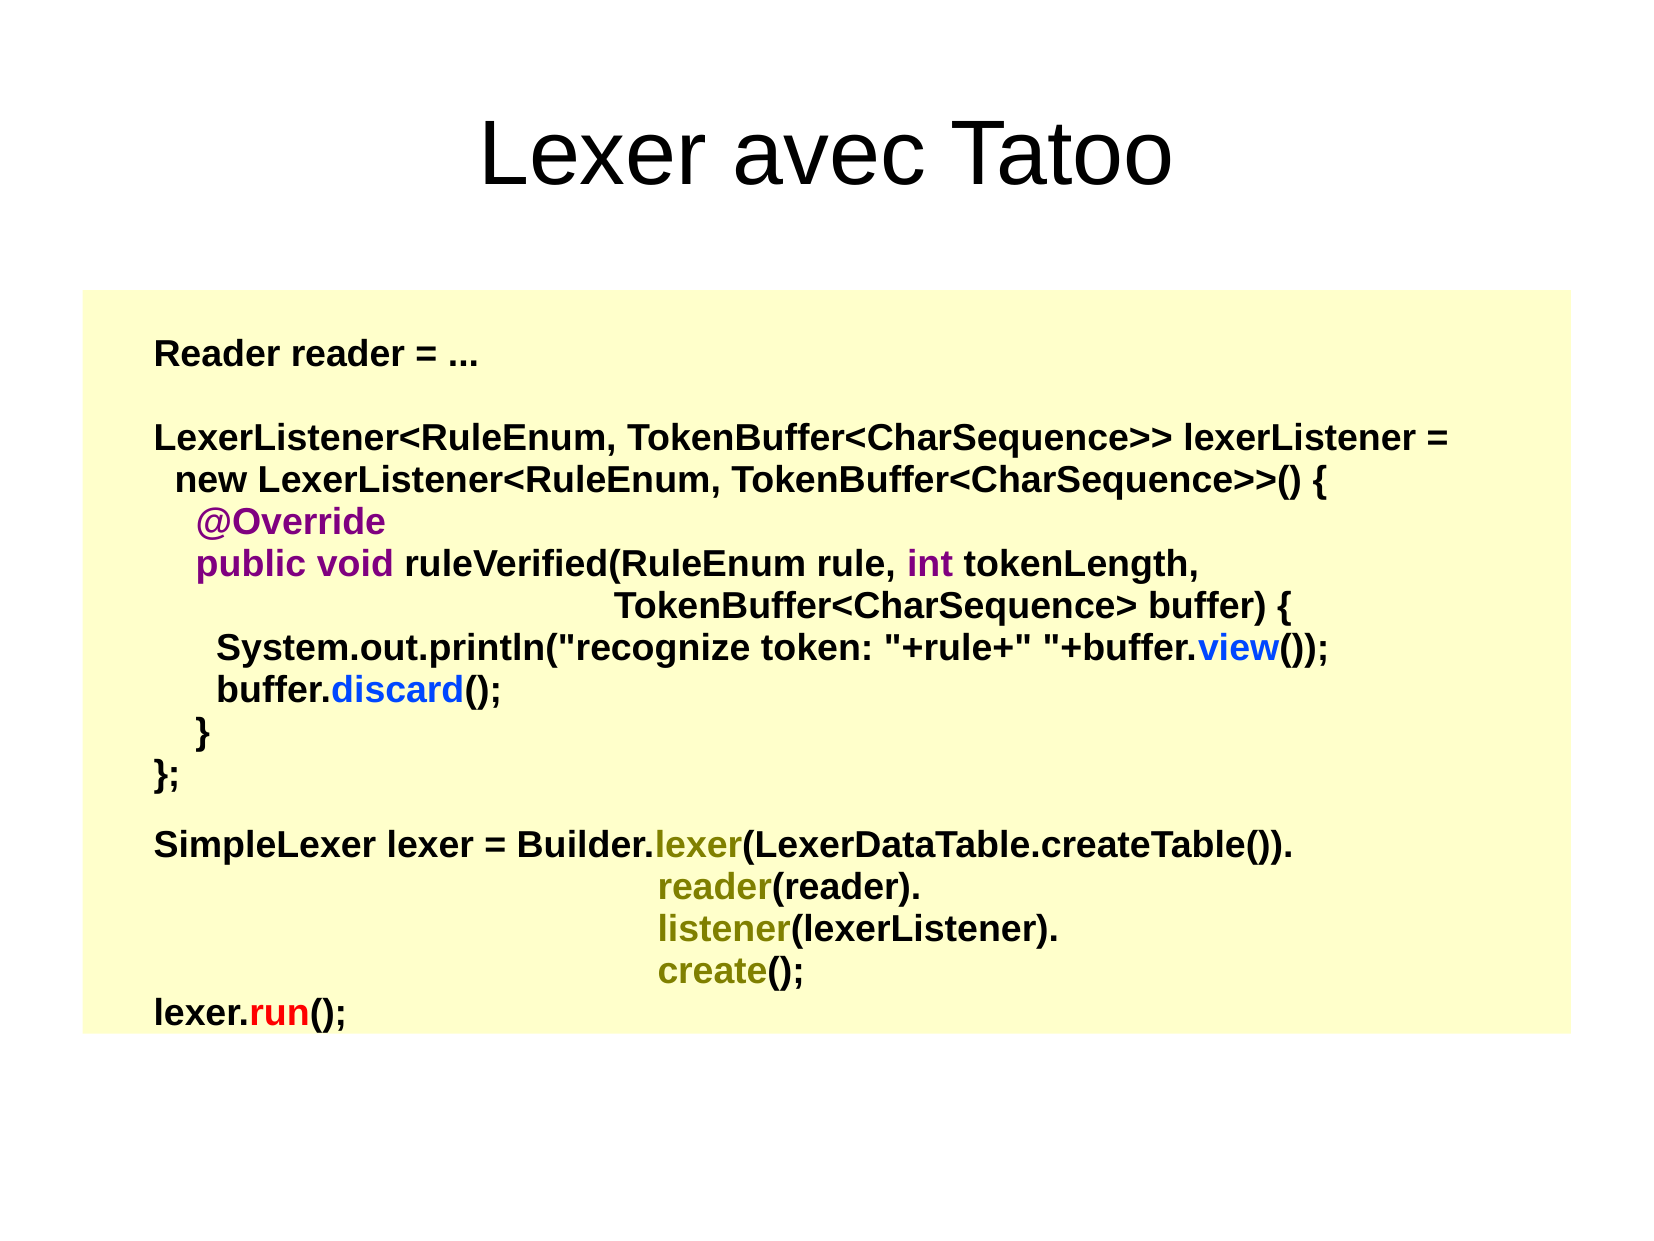

# Lexer avec Tatoo
Reader reader = ...
LexerListener<RuleEnum, TokenBuffer<CharSequence>> lexerListener =
 new LexerListener<RuleEnum, TokenBuffer<CharSequence>>() {
 @Override
 public void ruleVerified(RuleEnum rule, int tokenLength,
 TokenBuffer<CharSequence> buffer) {
 System.out.println("recognize token: "+rule+" "+buffer.view());
 buffer.discard();
 }
};
SimpleLexer lexer = Builder.lexer(LexerDataTable.createTable()).
 reader(reader).
 listener(lexerListener).
 create();
lexer.run();